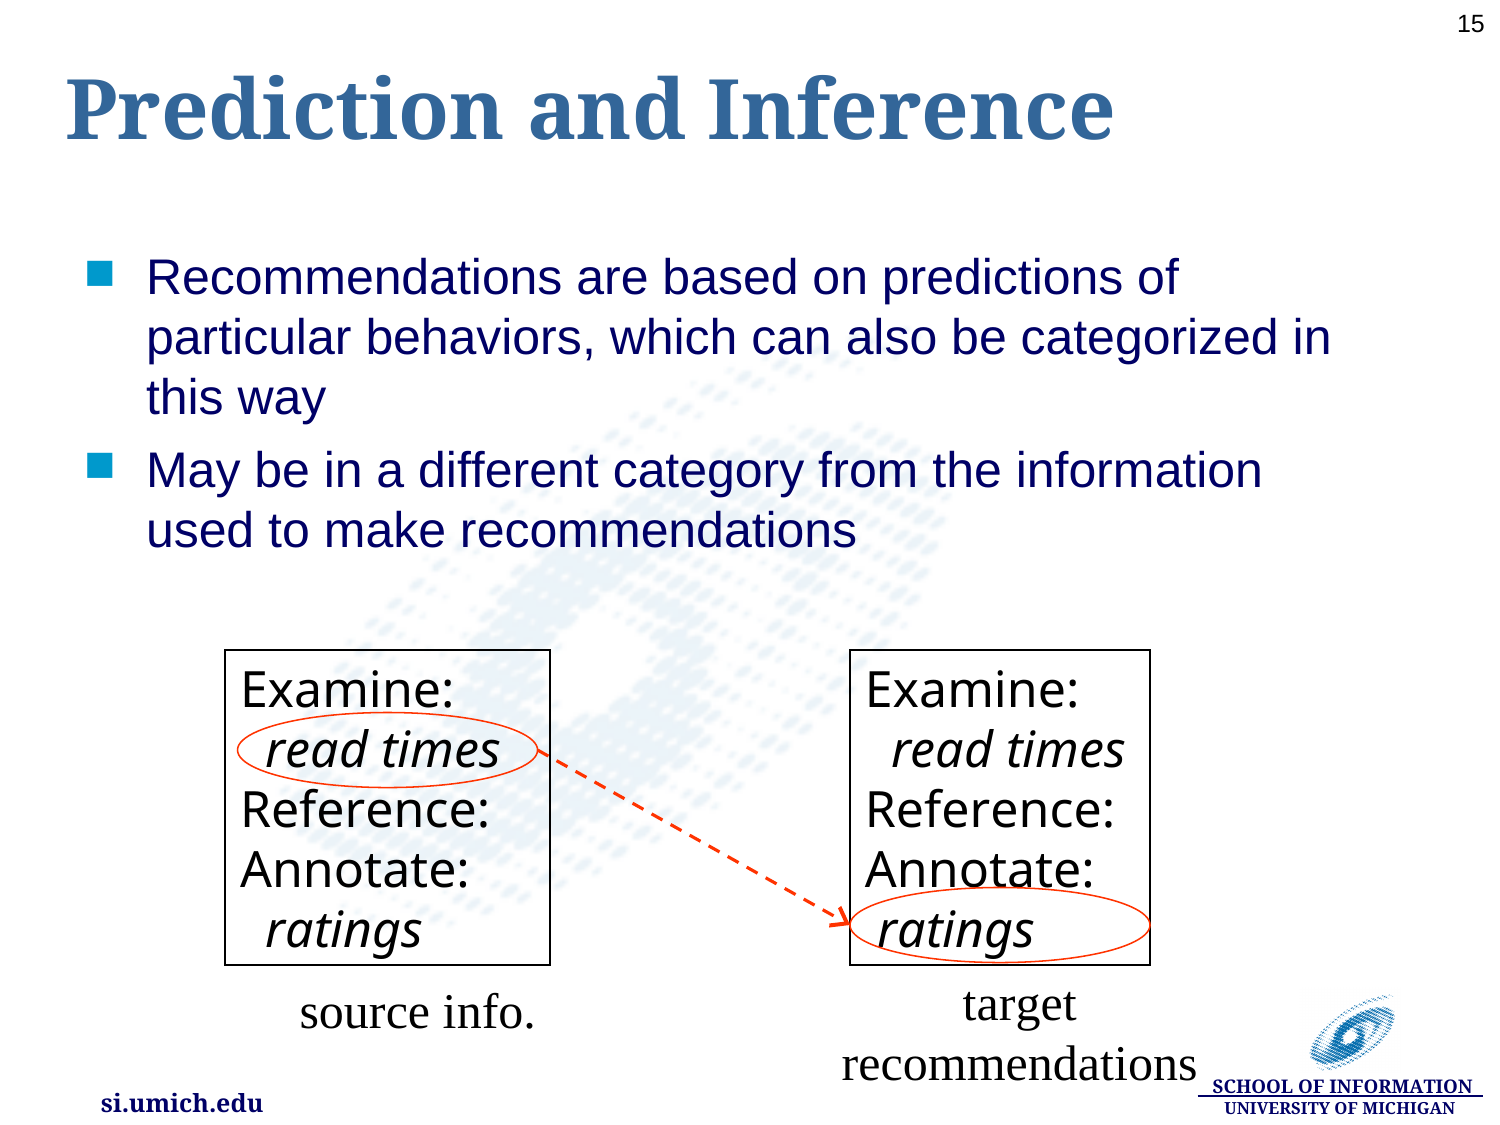

# Prediction and Inference
Recommendations are based on predictions of particular behaviors, which can also be categorized in this way
May be in a different category from the information used to make recommendations
Examine:
 read times
Reference:
Annotate:
 ratings
Examine:
 read times
Reference:
Annotate:
 ratings
target
recommendations
source info.